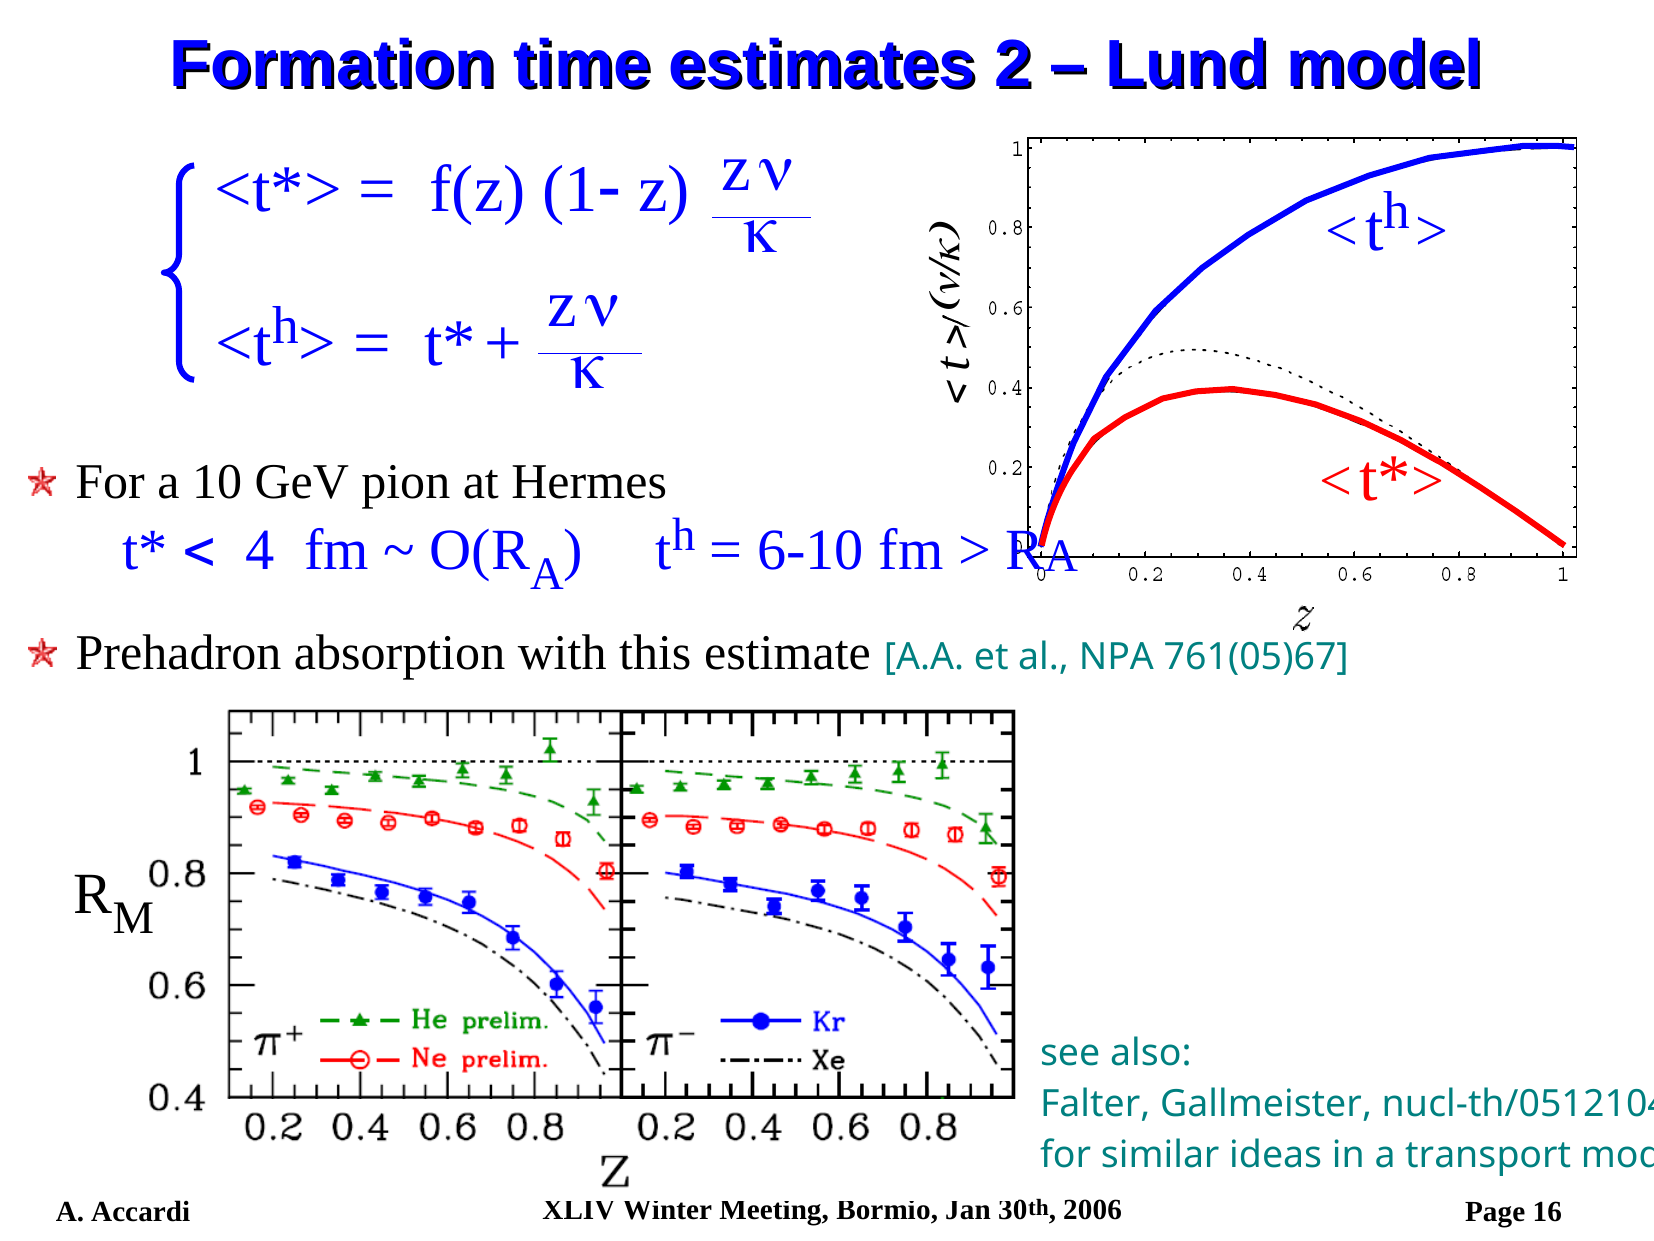

Formation time estimates 2 – Lund model
< th >
(n/k)
< t >
< t*>
z n
 <t*> = f(z) (1- z)
k
z n
<th> = t* +
k
For a 10 GeV pion at Hermes
t* < 4 fm ~ O(RA) th = 6-10 fm > RA
Prehadron absorption with this estimate [A.A. et al., NPA 761(05)67]
RM
see also:
Falter, Gallmeister, nucl-th/0512104
for similar ideas in a transport model
A. Accardi
XLIV Winter Meeting, Bormio, Jan 30th, 2006
Page